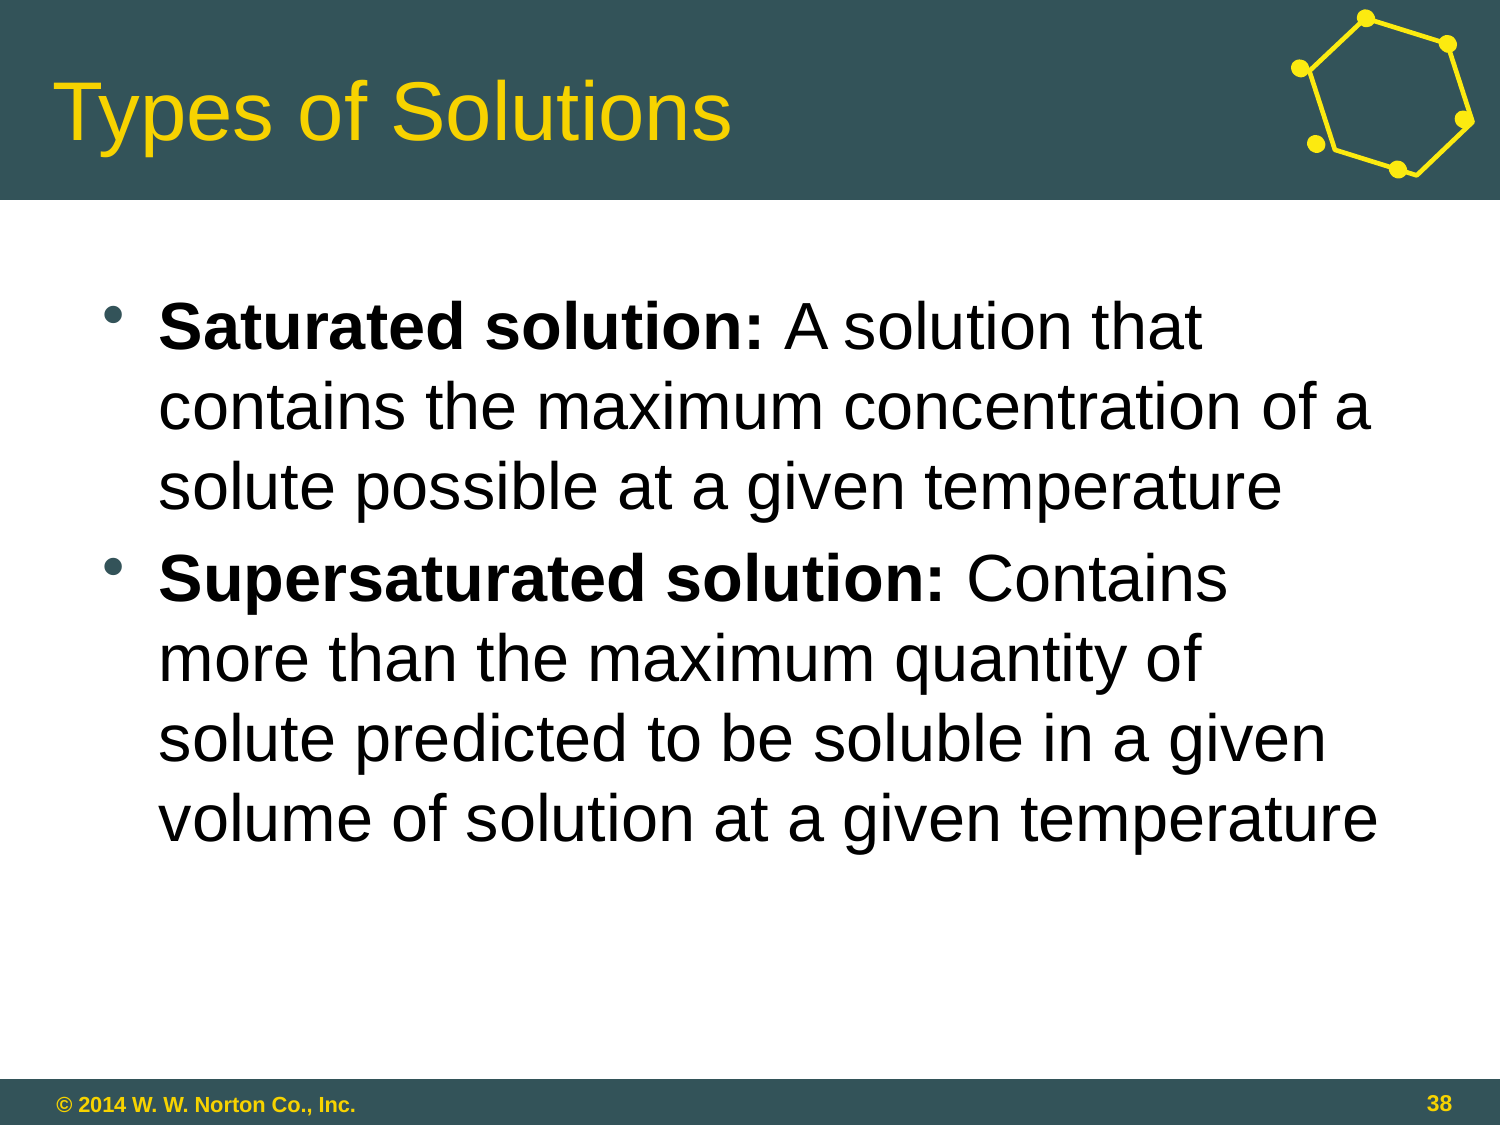

Types of Solutions
# Saturated solution: A solution that contains the maximum concentration of a solute possible at a given temperature
Supersaturated solution: Contains more than the maximum quantity of solute predicted to be soluble in a given volume of solution at a given temperature